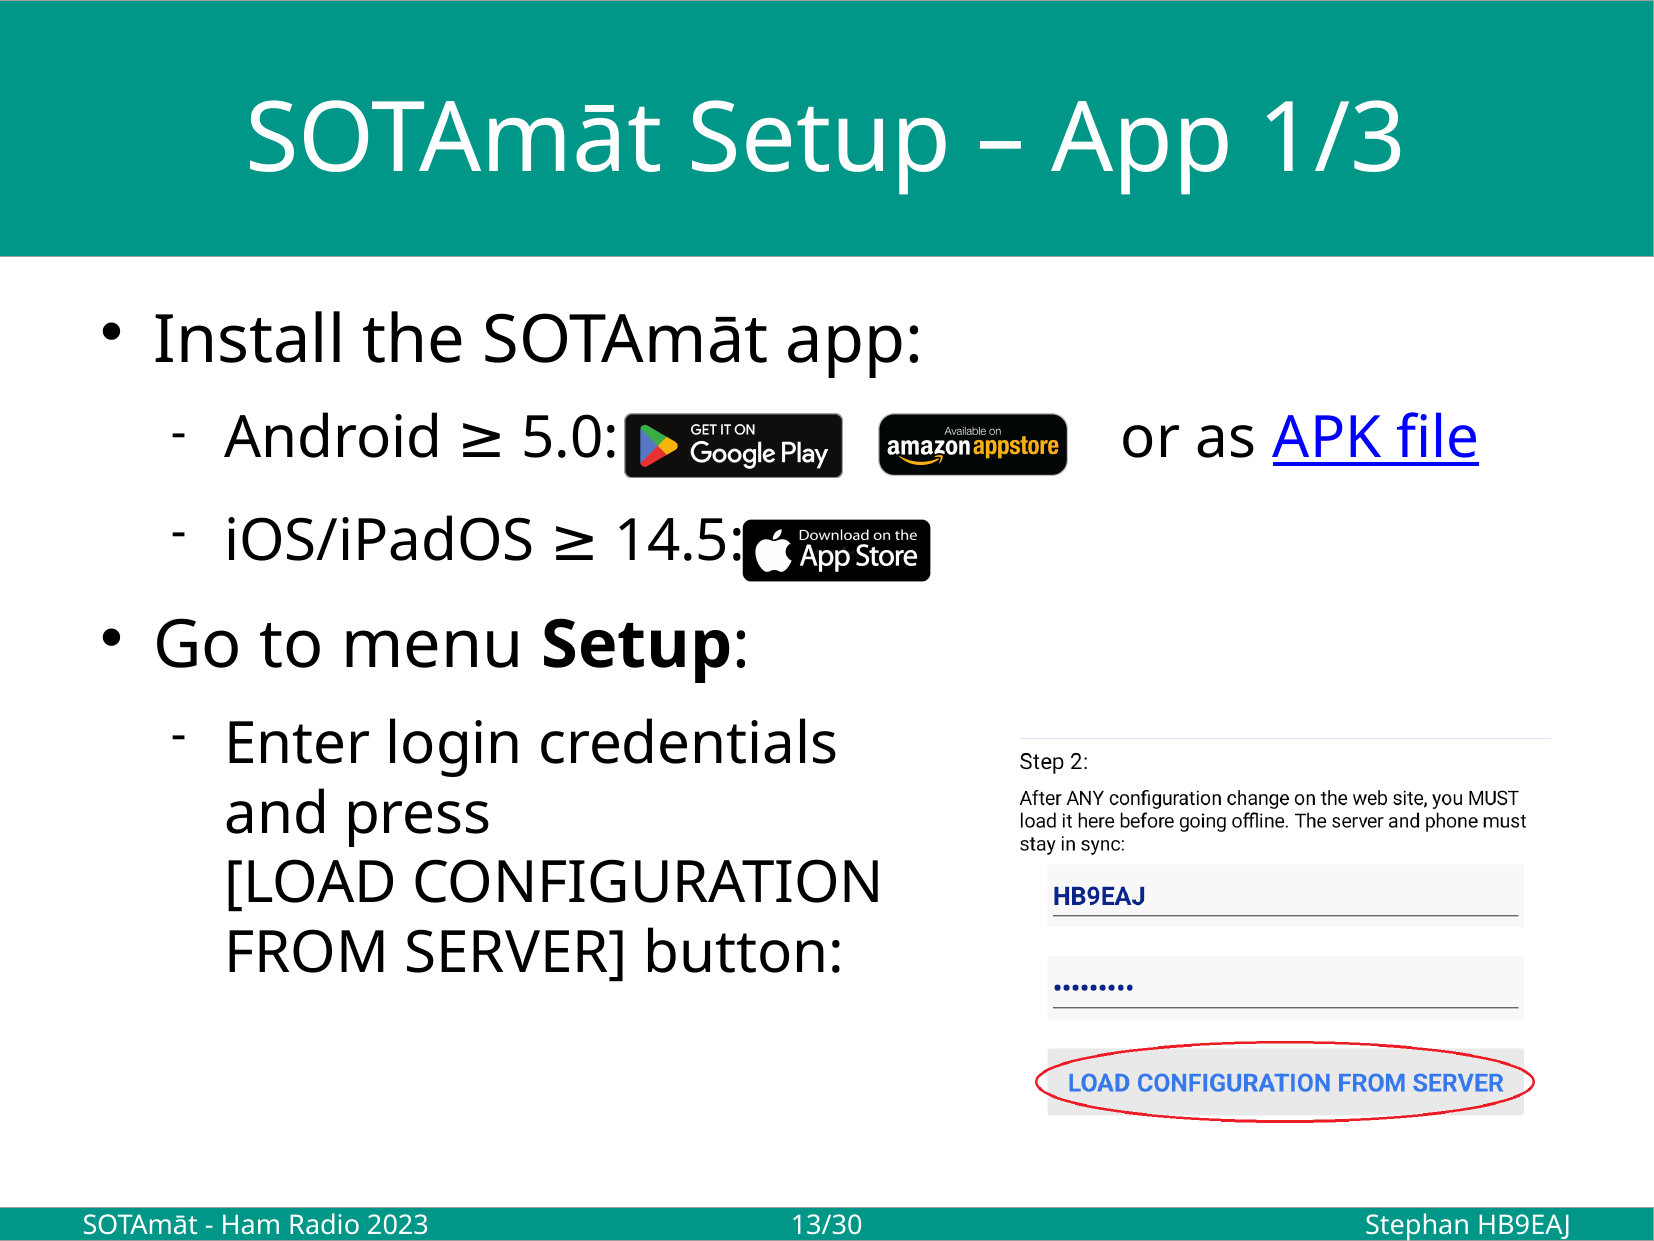

# SOTAmāt Setup – App 1/3
Install the SOTAmāt app:
Android ≥ 5.0: or as APK file
iOS/iPadOS ≥ 14.5:
Go to menu Setup:
Enter login credentials
and press
[LOAD CONFIGURATION
FROM SERVER] button:
Portable 7-Band EFHW-Antenne